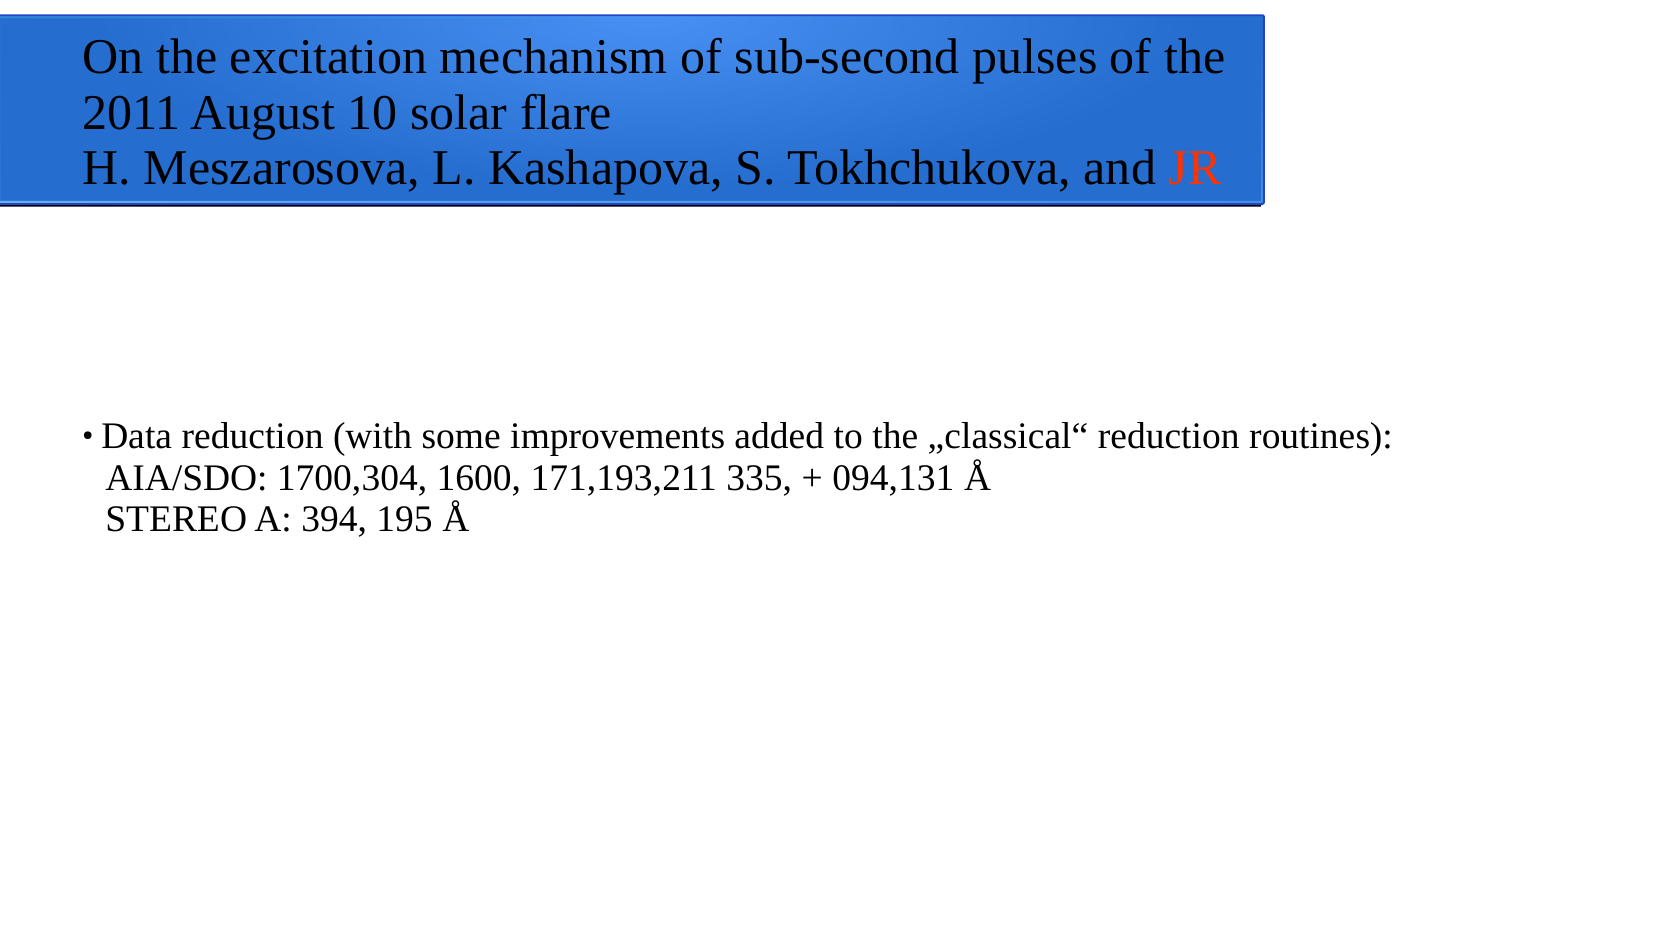

# On the excitation mechanism of sub-second pulses of the 2011 August 10 solar flare H. Meszarosova, L. Kashapova, S. Tokhchukova, and JR
 Data reduction (with some improvements added to the „classical“ reduction routines):
 AIA/SDO: 1700,304, 1600, 171,193,211 335, + 094,131 Å
 STEREO A: 394, 195 Å